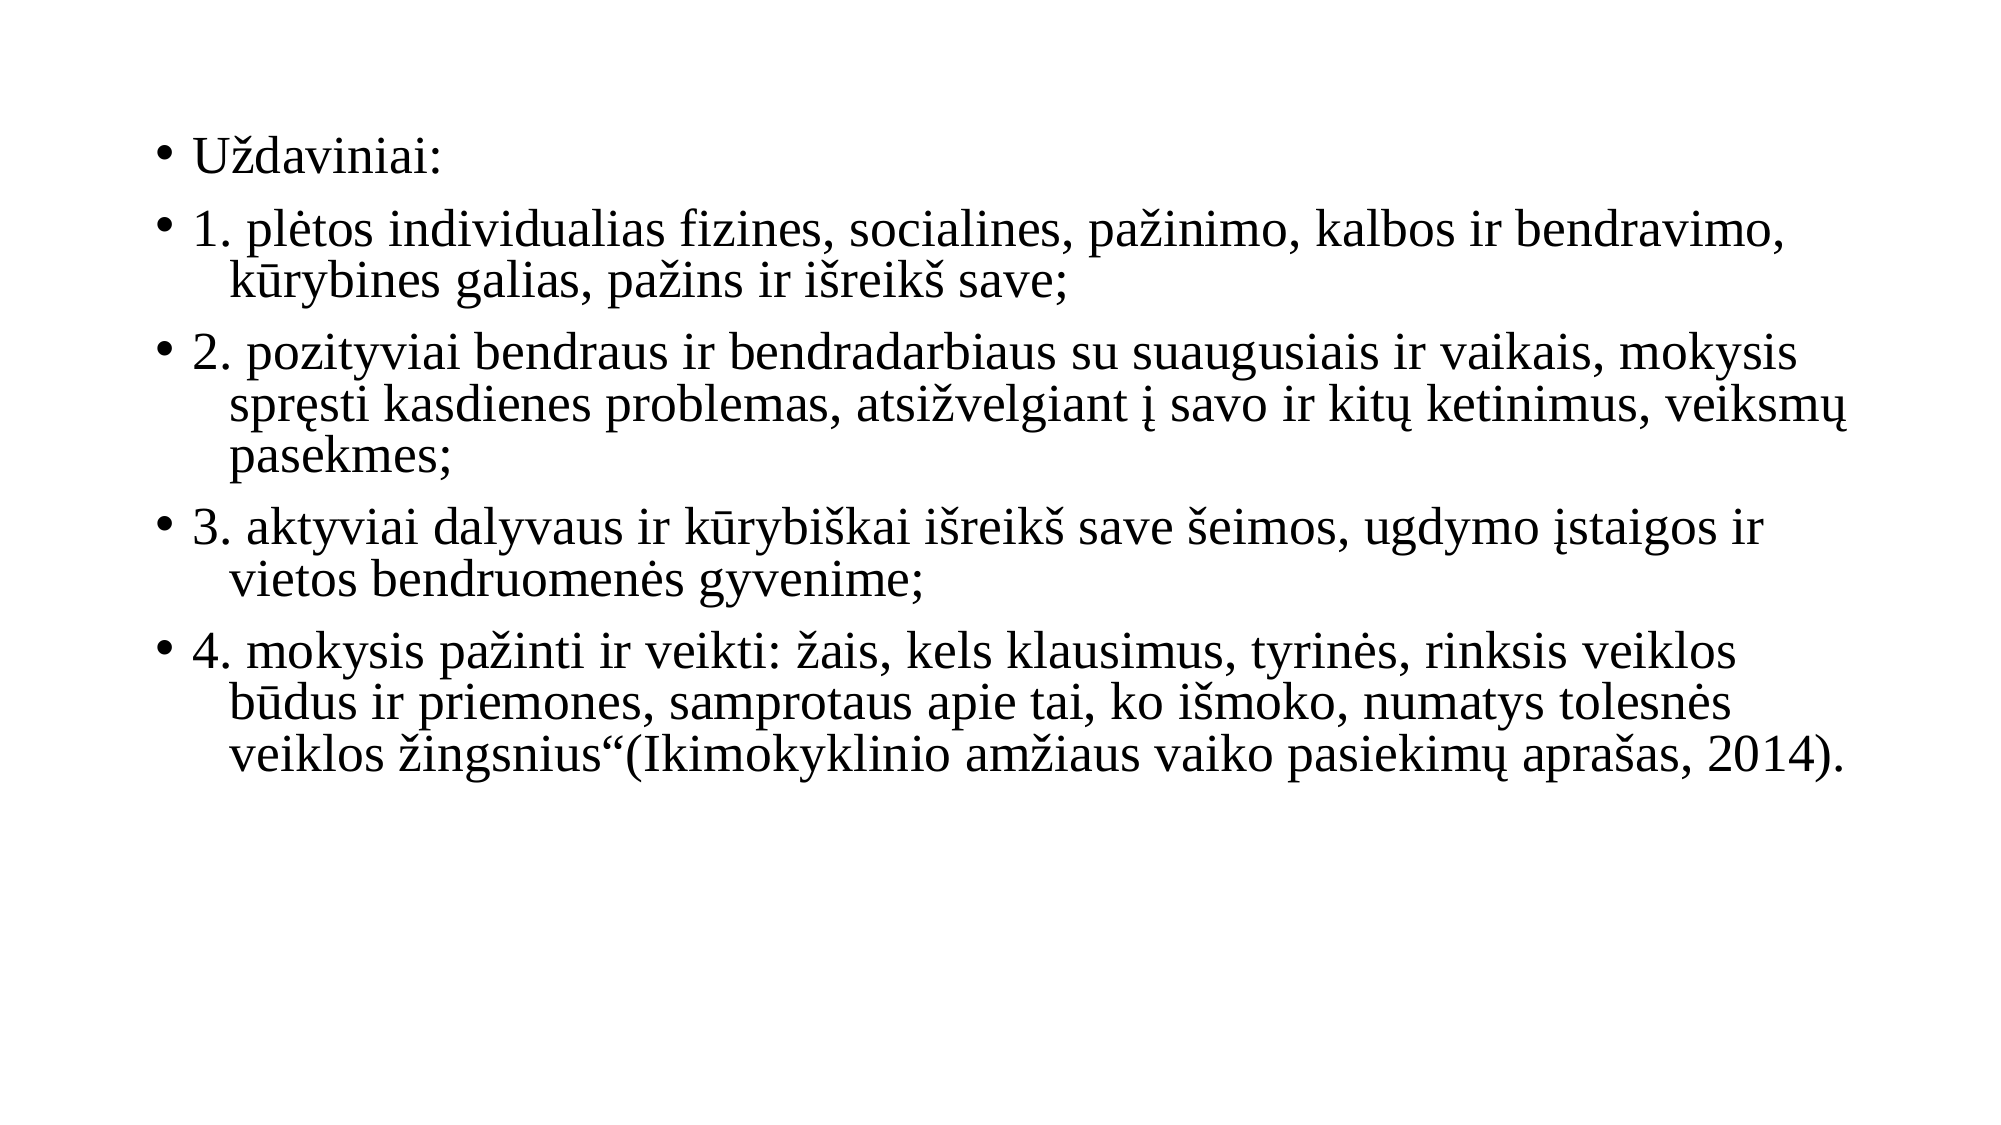

# Uždaviniai:
1. plėtos individualias fizines, socialines, pažinimo, kalbos ir bendravimo, kūrybines galias, pažins ir išreikš save;
2. pozityviai bendraus ir bendradarbiaus su suaugusiais ir vaikais, mokysis spręsti kasdienes problemas, atsižvelgiant į savo ir kitų ketinimus, veiksmų pasekmes;
3. aktyviai dalyvaus ir kūrybiškai išreikš save šeimos, ugdymo įstaigos ir vietos bendruomenės gyvenime;
4. mokysis pažinti ir veikti: žais, kels klausimus, tyrinės, rinksis veiklos būdus ir priemones, samprotaus apie tai, ko išmoko, numatys tolesnės veiklos žingsnius“(Ikimokyklinio amžiaus vaiko pasiekimų aprašas, 2014).